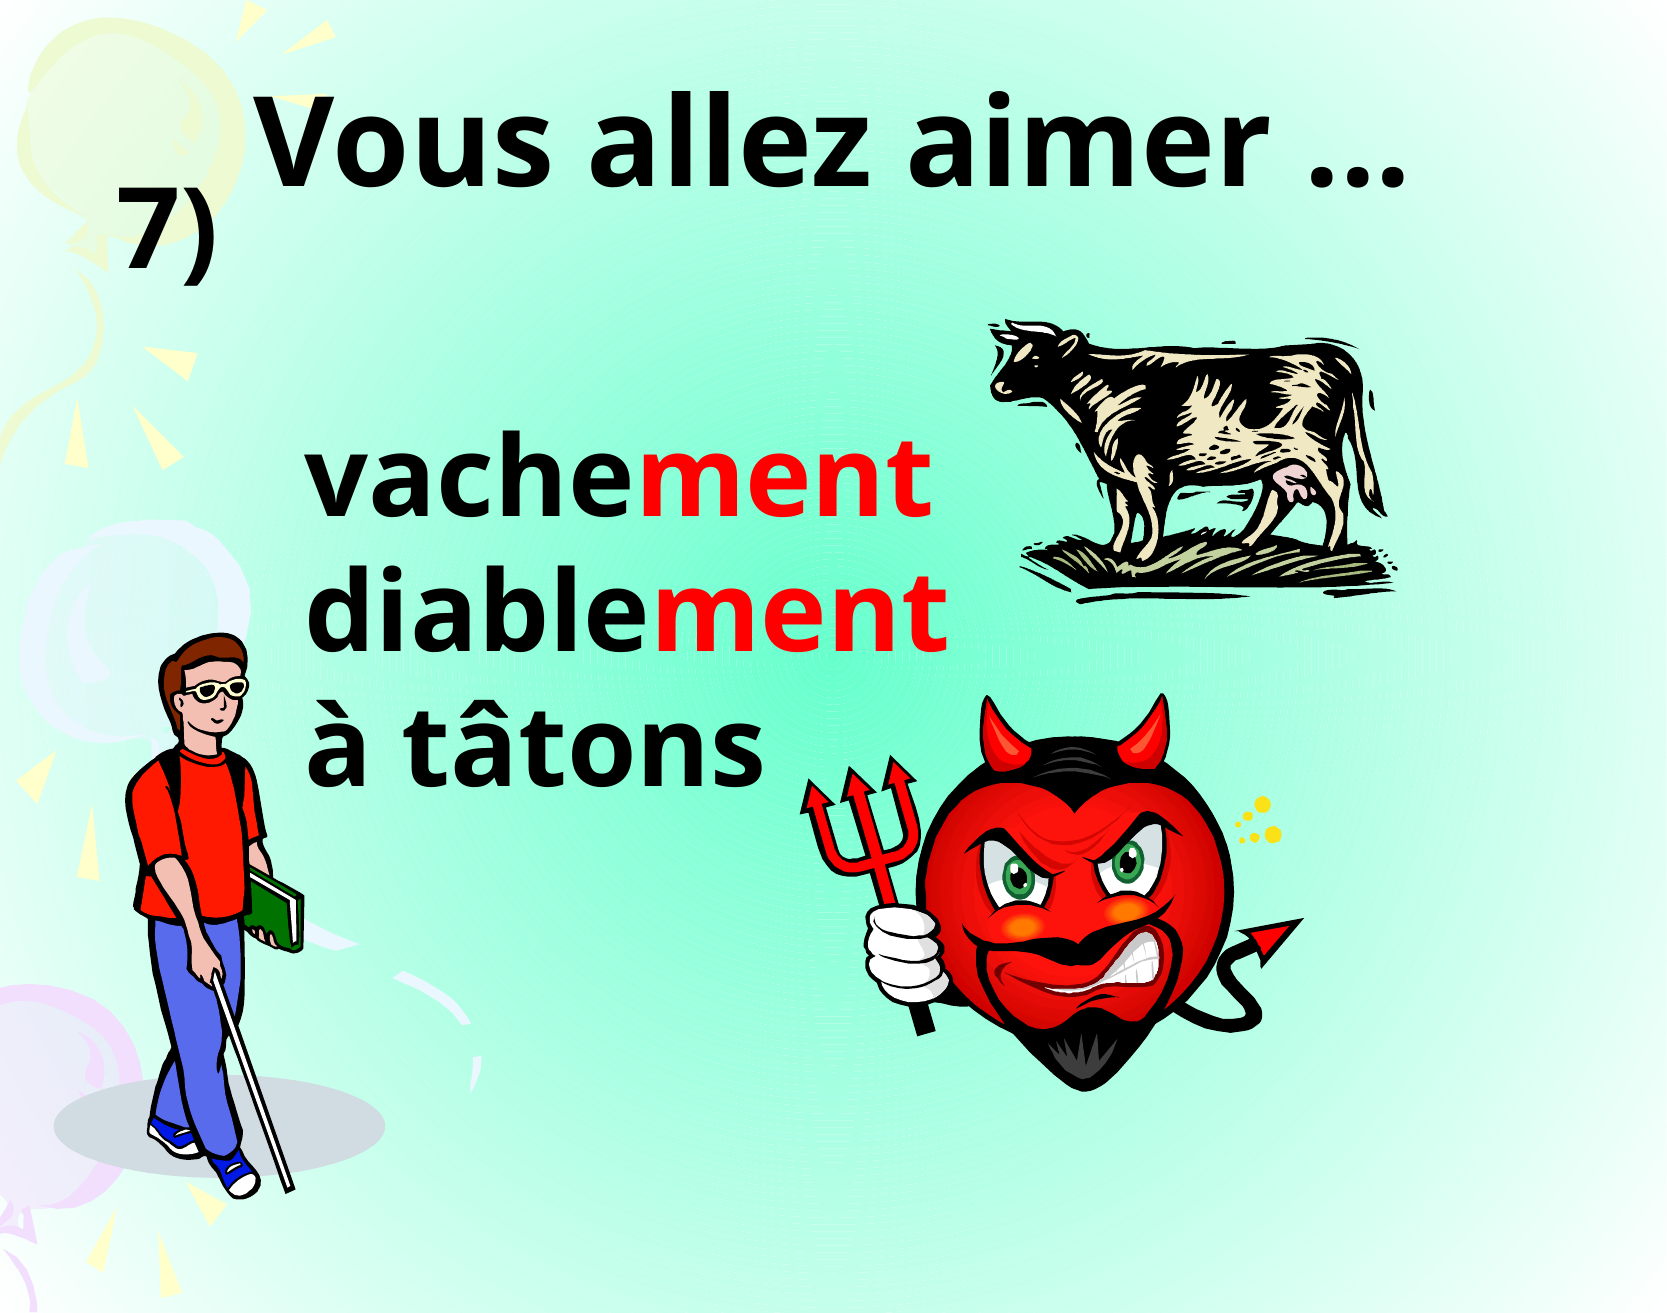

Vous allez aimer ...
7)
vachement
diablement
à tâtons